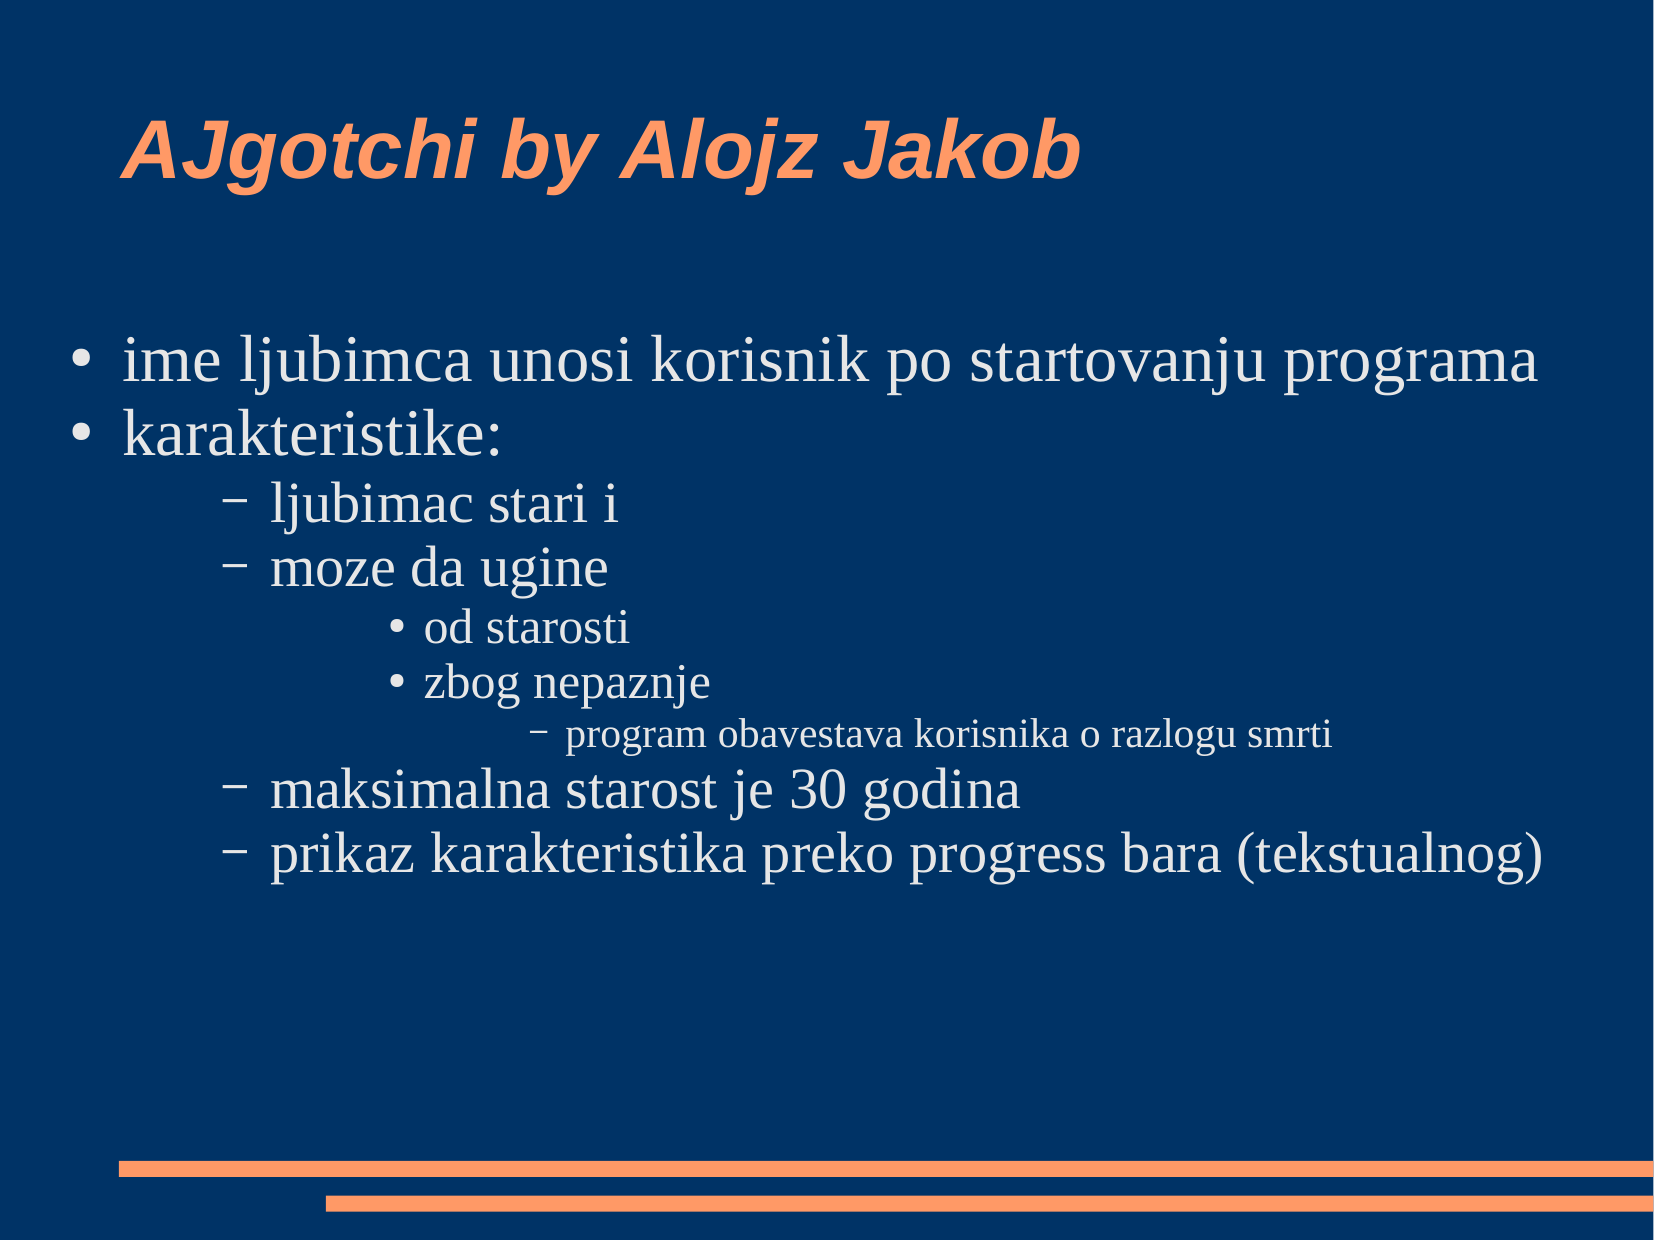

# AJgotchi by Alojz Jakob
ime ljubimca unosi korisnik po startovanju programa
karakteristike:
ljubimac stari i
moze da ugine
od starosti
zbog nepaznje
program obavestava korisnika o razlogu smrti
maksimalna starost je 30 godina
prikaz karakteristika preko progress bara (tekstualnog)